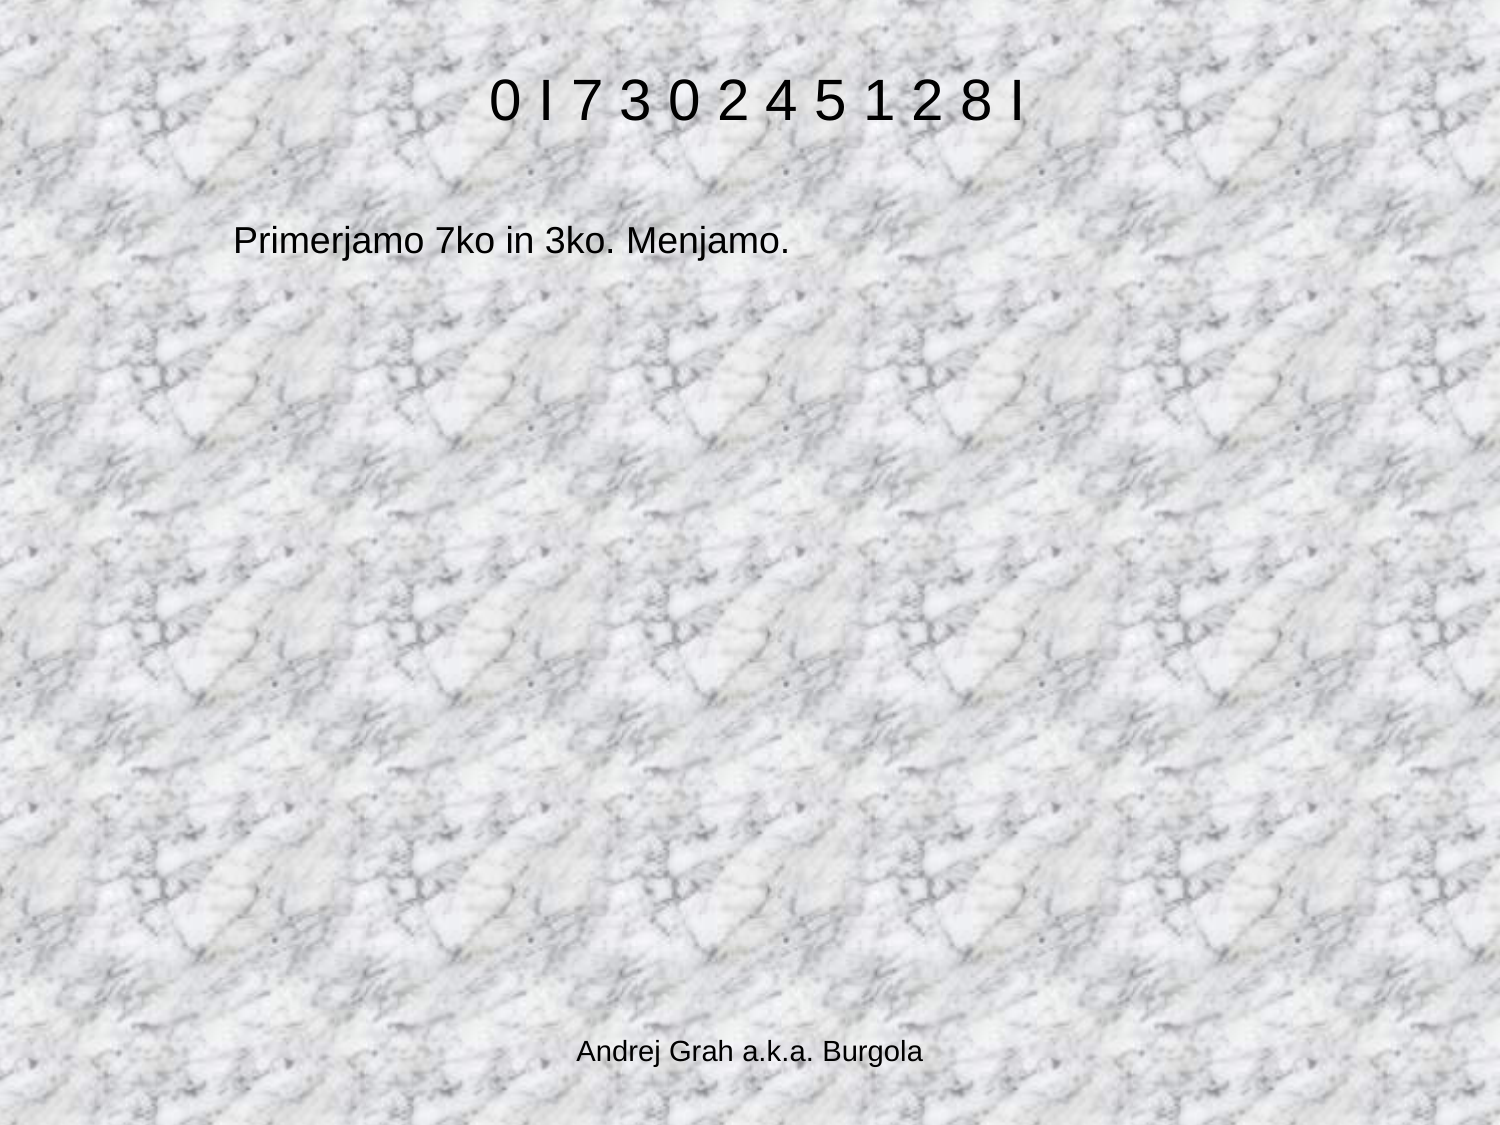

0 I 7 3 0 2 4 5 1 2 8 I
Primerjamo 7ko in 3ko. Menjamo.
Andrej Grah a.k.a. Burgola